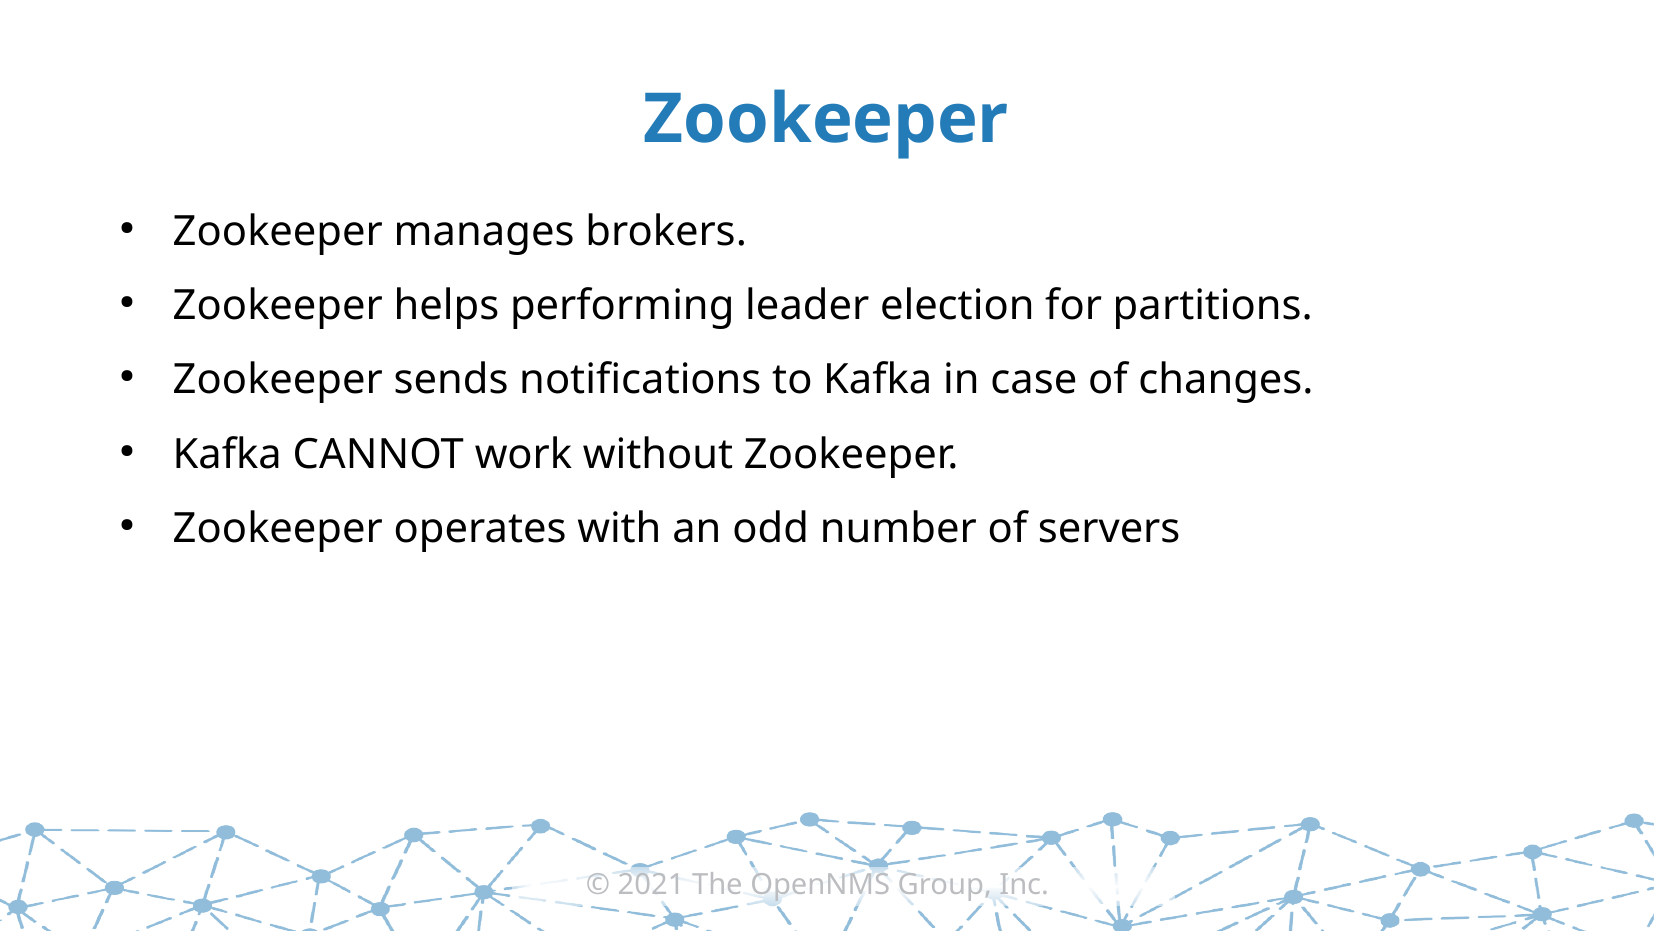

# Zookeeper
Zookeeper manages brokers.
Zookeeper helps performing leader election for partitions.
Zookeeper sends notifications to Kafka in case of changes.
Kafka CANNOT work without Zookeeper.
Zookeeper operates with an odd number of servers